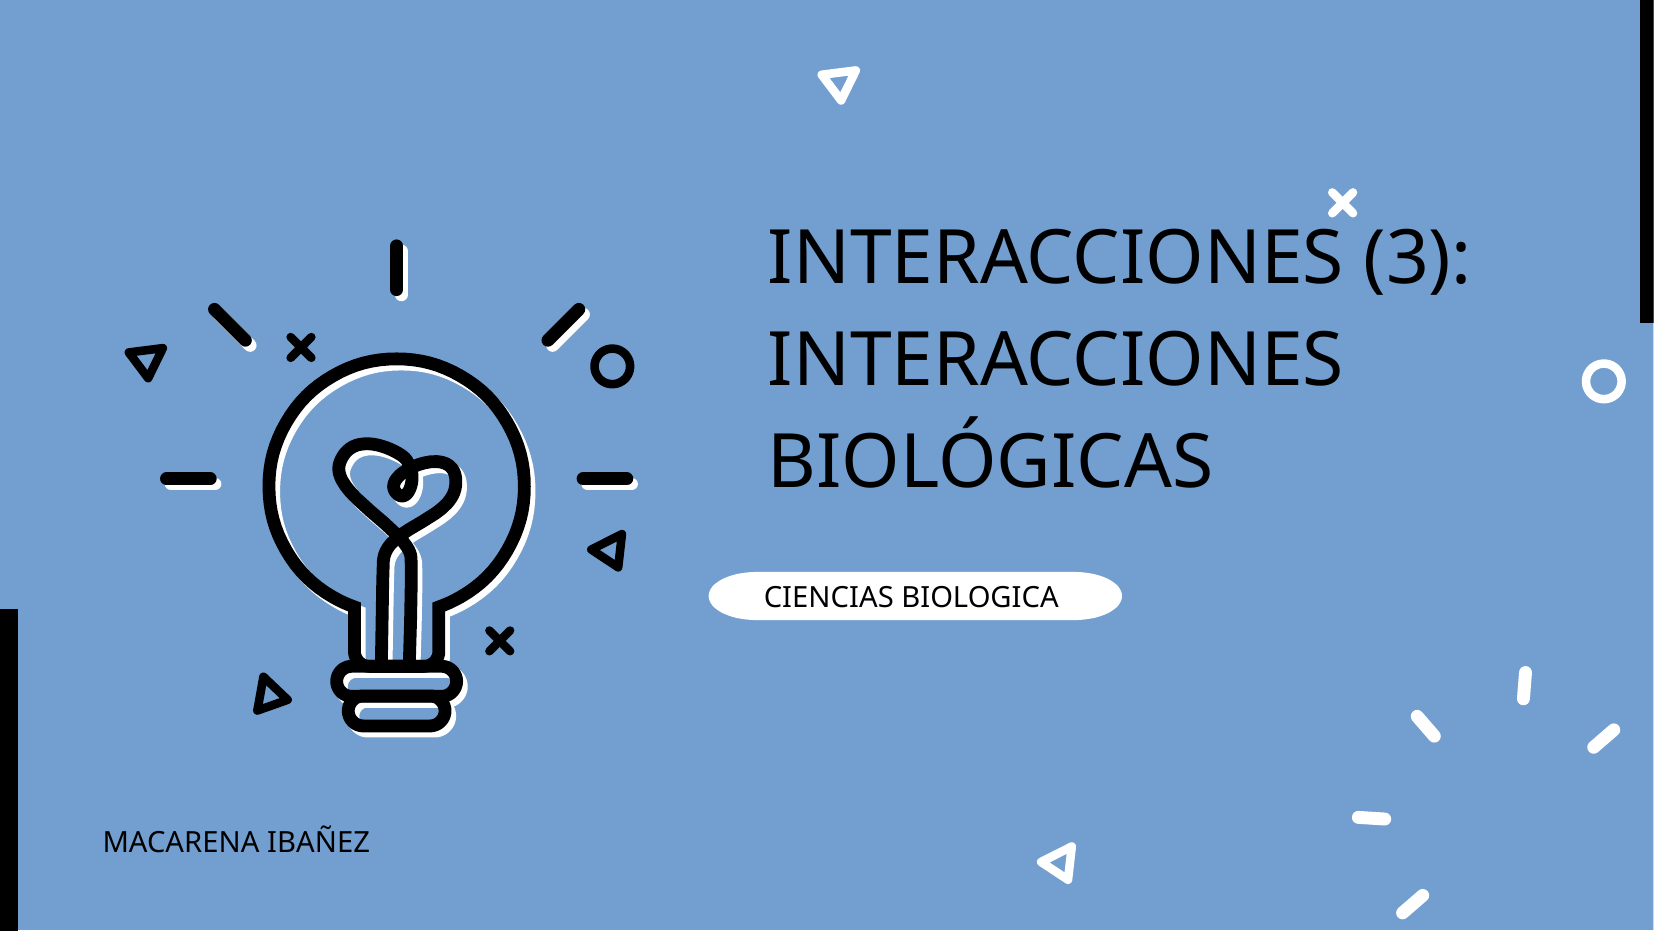

# INTERACCIONES (3): INTERACCIONES BIOLÓGICAS
CIENCIAS BIOLOGICA
MACARENA IBAÑEZ